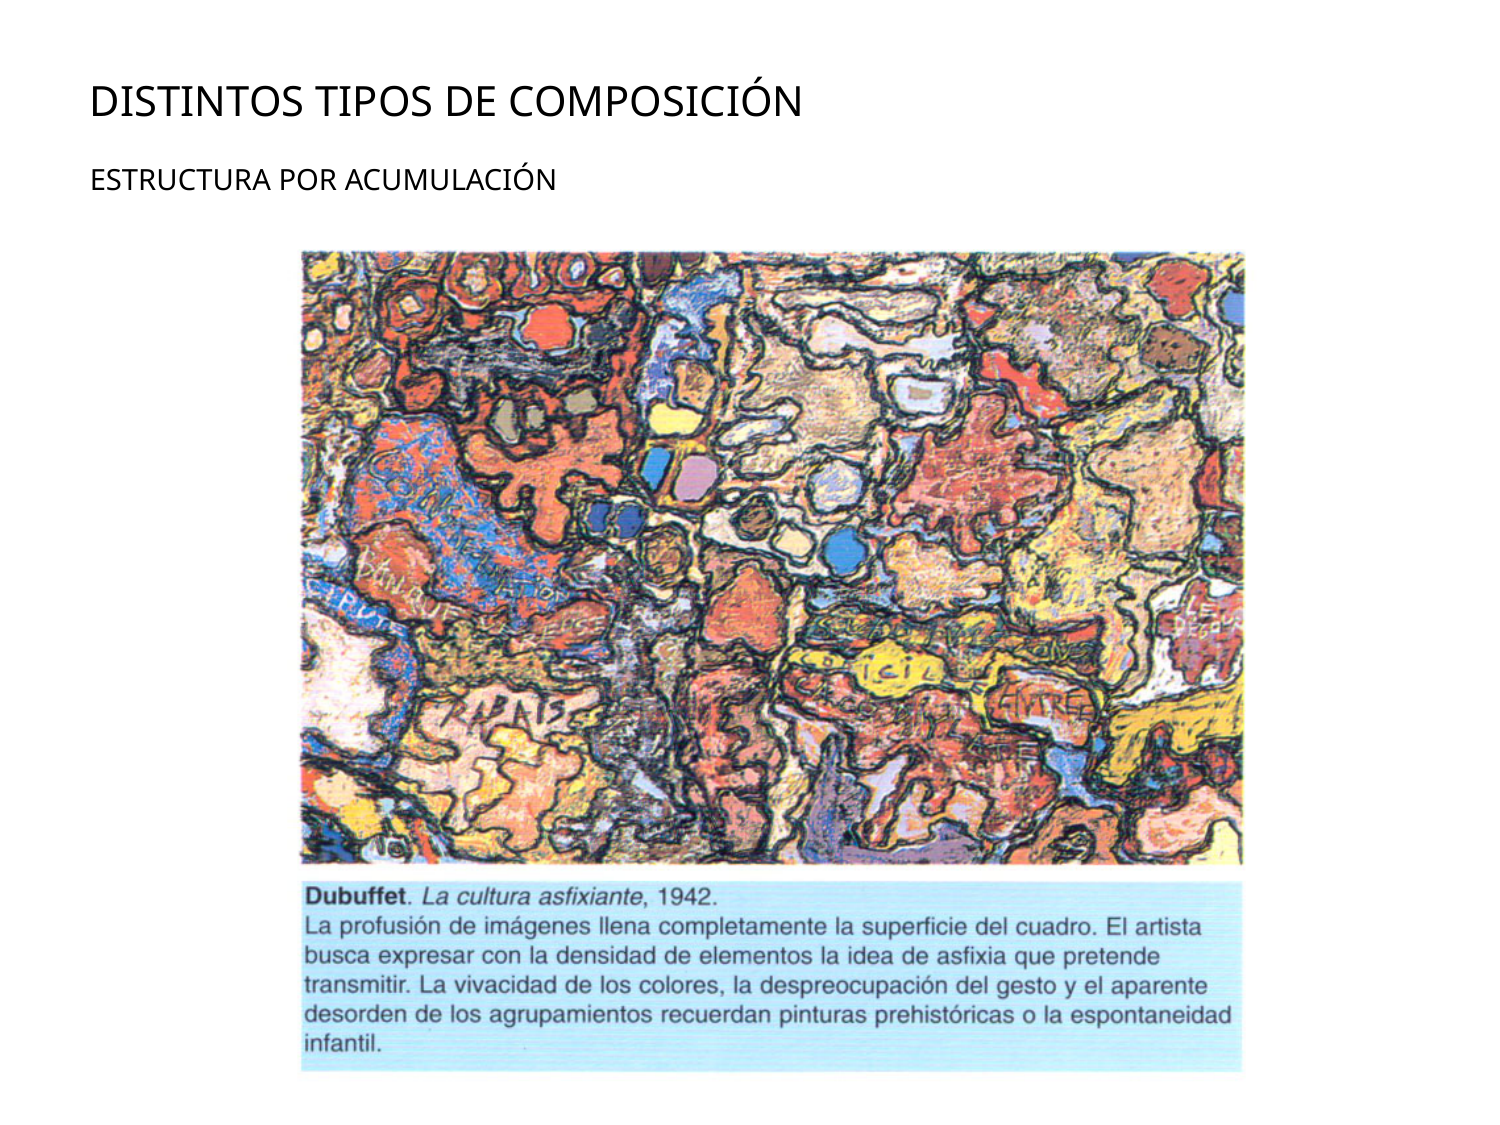

DISTINTOS TIPOS DE COMPOSICIÓN
ESTRUCTURA POR ACUMULACIÓN